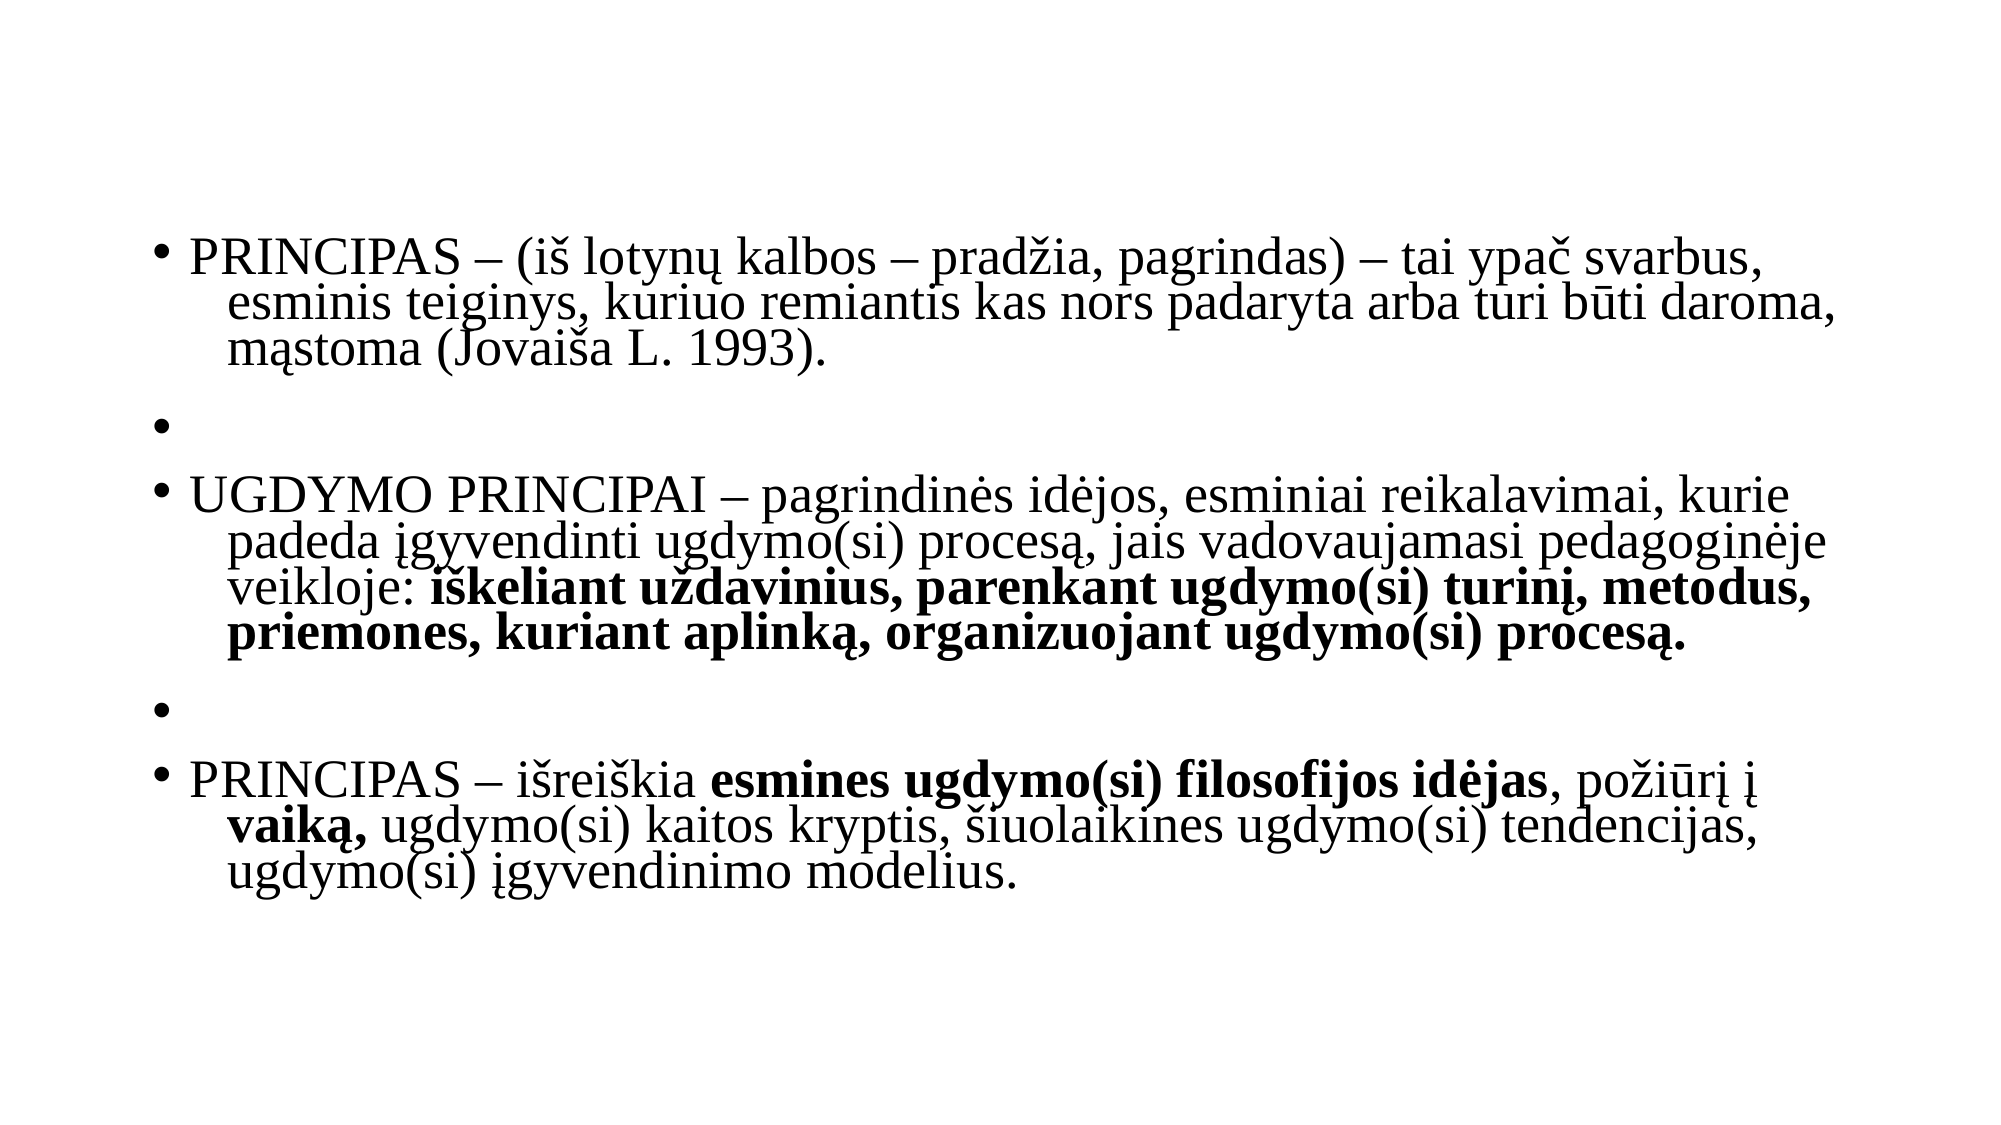

# PRINCIPAS – (iš lotynų kalbos – pradžia, pagrindas) – tai ypač svarbus, esminis teiginys, kuriuo remiantis kas nors padaryta arba turi būti daroma, mąstoma (Jovaiša L. 1993).
UGDYMO PRINCIPAI – pagrindinės idėjos, esminiai reikalavimai, kurie padeda įgyvendinti ugdymo(si) procesą, jais vadovaujamasi pedagoginėje veikloje: iškeliant uždavinius, parenkant ugdymo(si) turinį, metodus, priemones, kuriant aplinką, organizuojant ugdymo(si) procesą.
PRINCIPAS – išreiškia esmines ugdymo(si) filosofijos idėjas, požiūrį į vaiką, ugdymo(si) kaitos kryptis, šiuolaikines ugdymo(si) tendencijas, ugdymo(si) įgyvendinimo modelius.